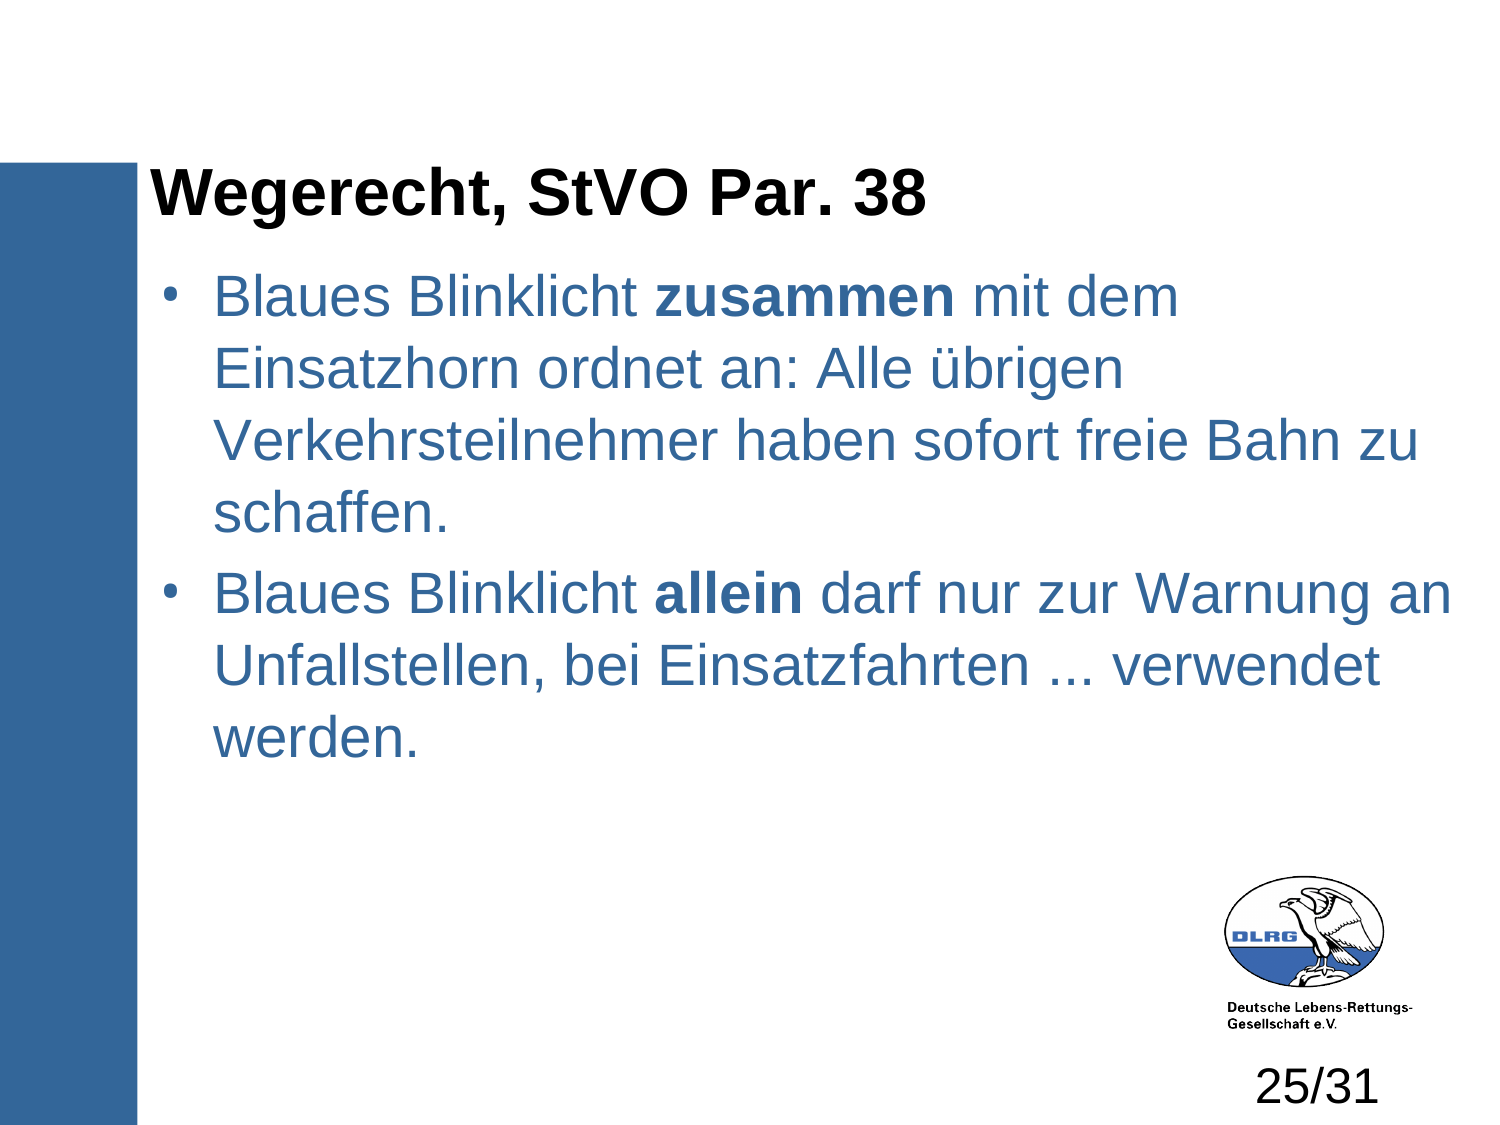

# Wegerecht, StVO Par. 38
Blaues Blinklicht zusammen mit dem Einsatzhorn ordnet an: Alle übrigen Verkehrsteilnehmer haben sofort freie Bahn zu schaffen.
Blaues Blinklicht allein darf nur zur Warnung an Unfallstellen, bei Einsatzfahrten ... verwendet werden.
25/31